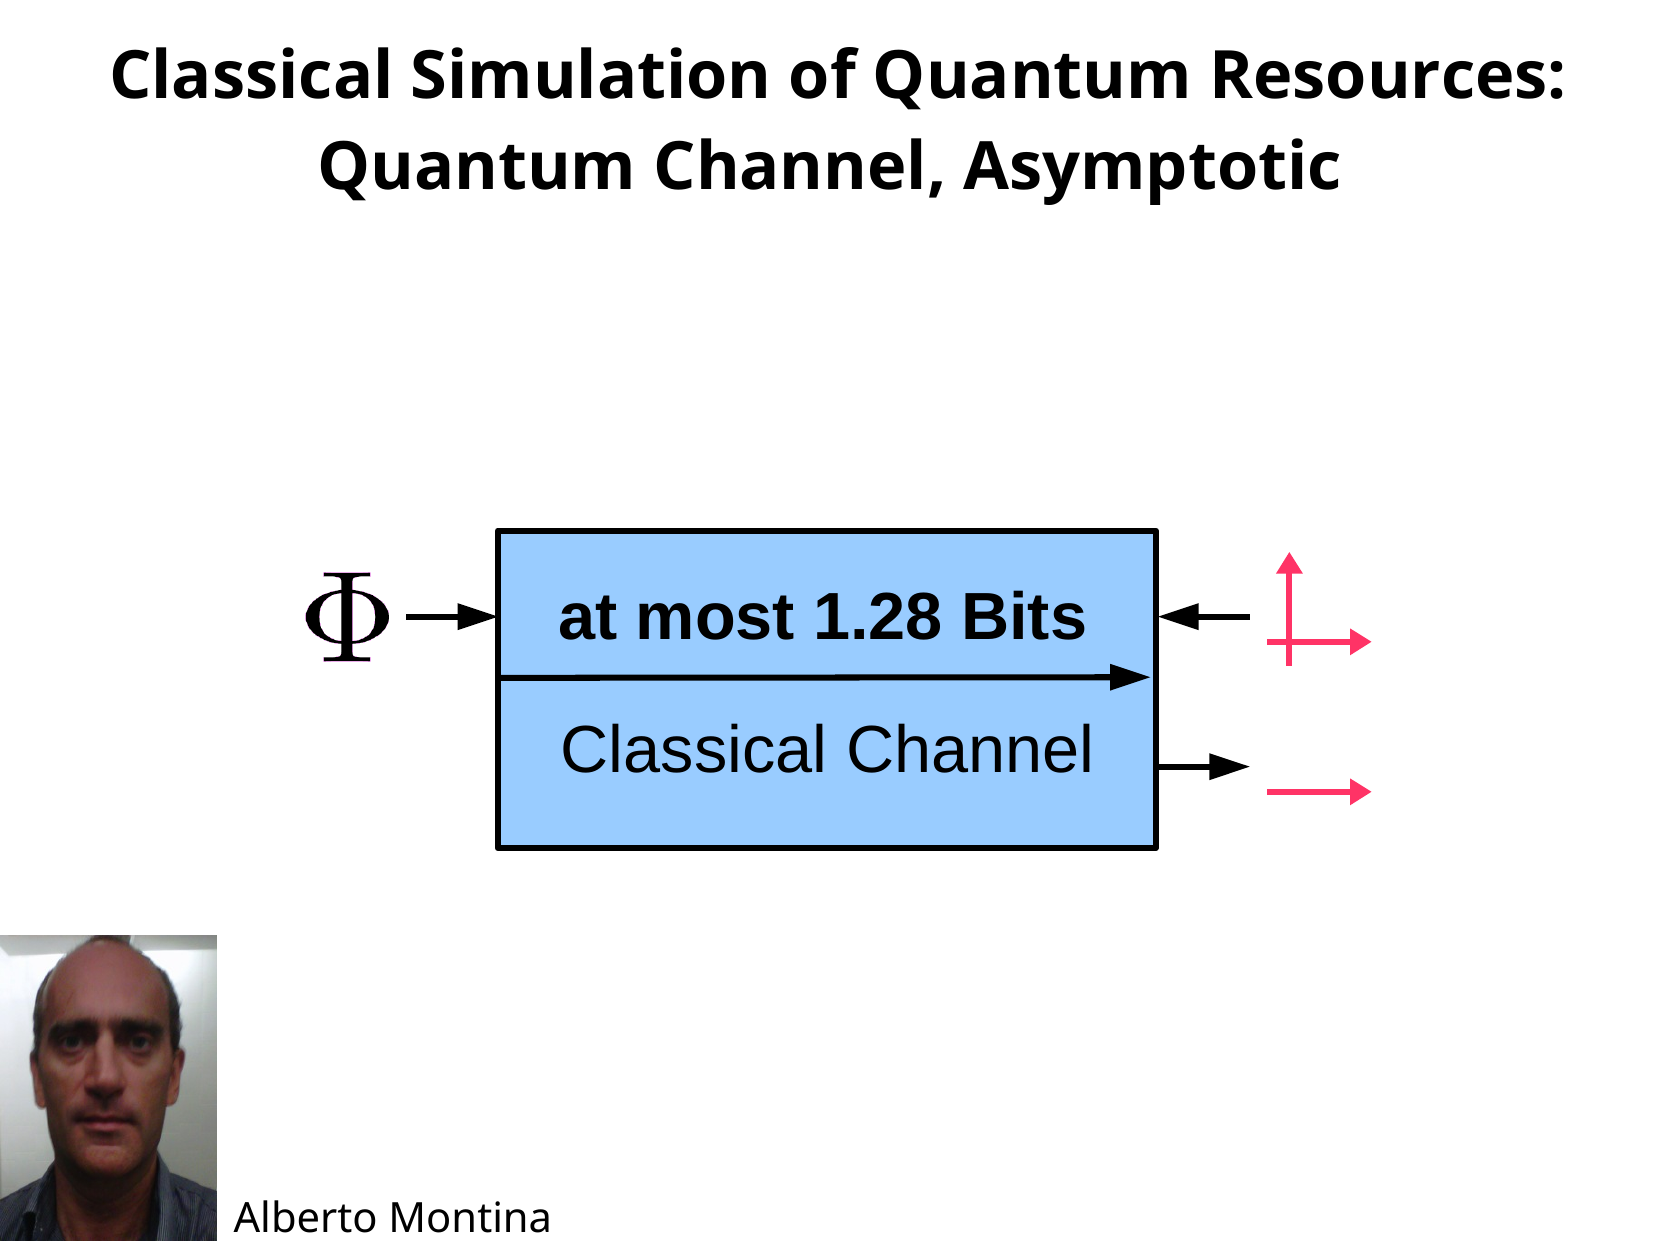

Classical Simulation of Quantum Resources:
Quantum Channel, Asymptotic
at most 1.28 Bits
Classical Channel
Alberto Montina